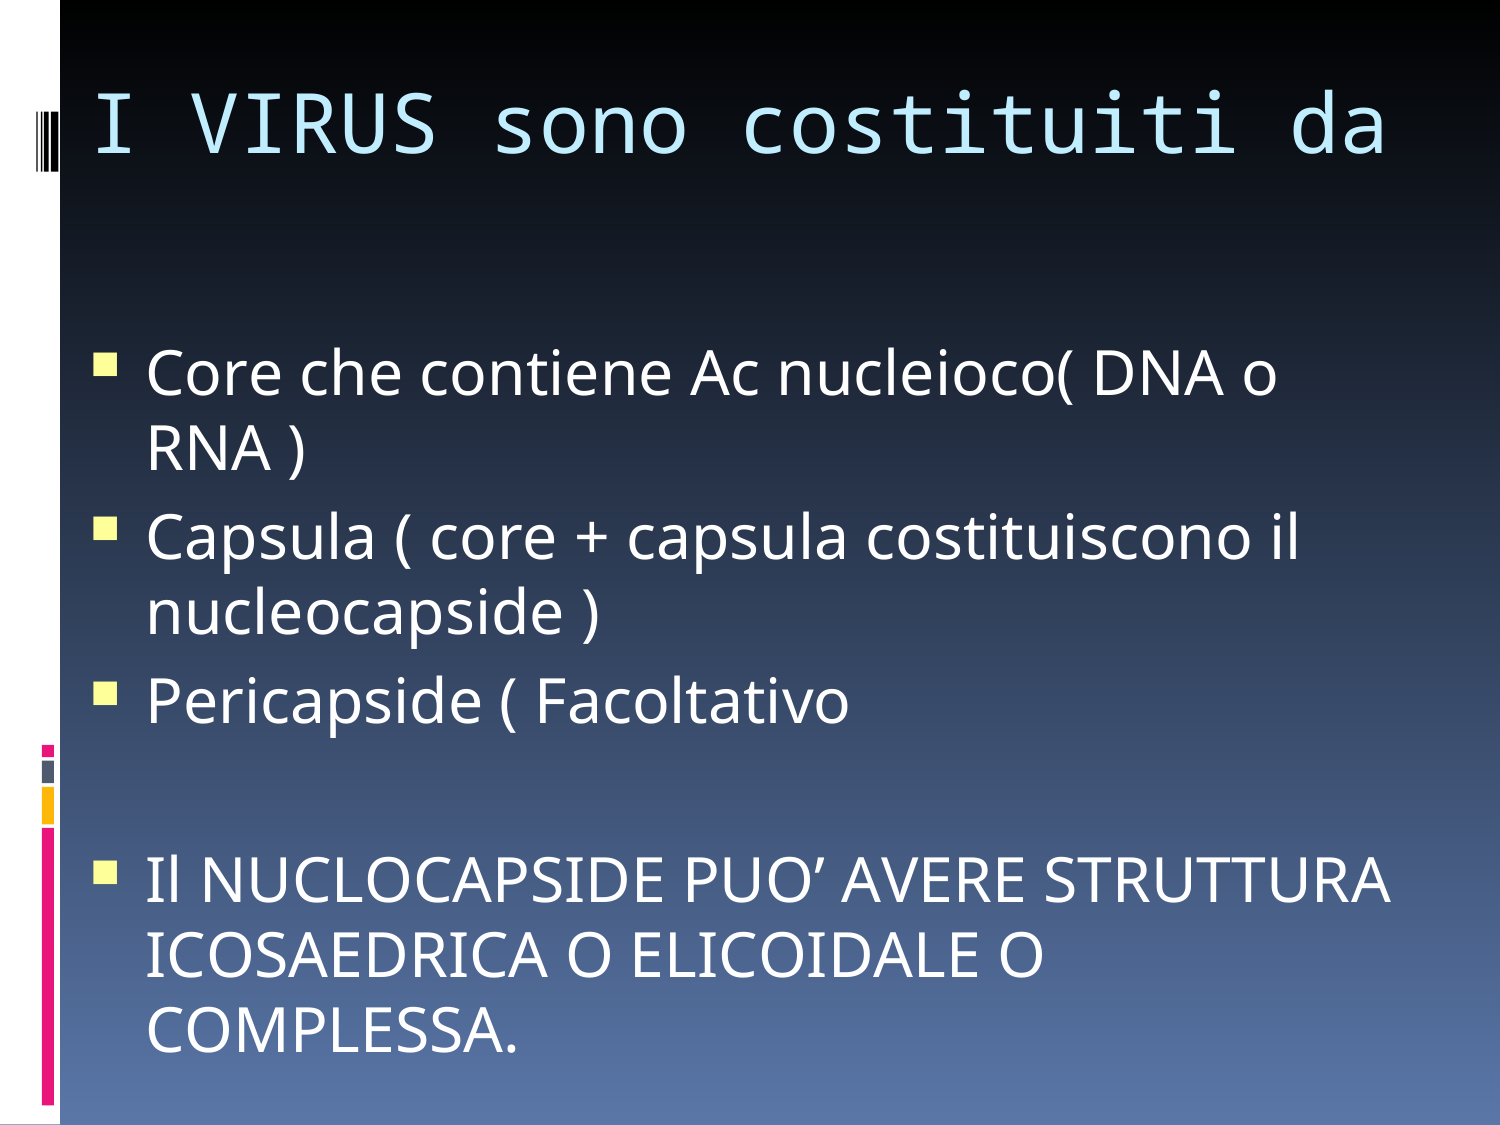

# I VIRUS sono costituiti da
Core che contiene Ac nucleioco( DNA o RNA )
Capsula ( core + capsula costituiscono il nucleocapside )
Pericapside ( Facoltativo
Il NUCLOCAPSIDE PUO’ AVERE STRUTTURA ICOSAEDRICA O ELICOIDALE O COMPLESSA.